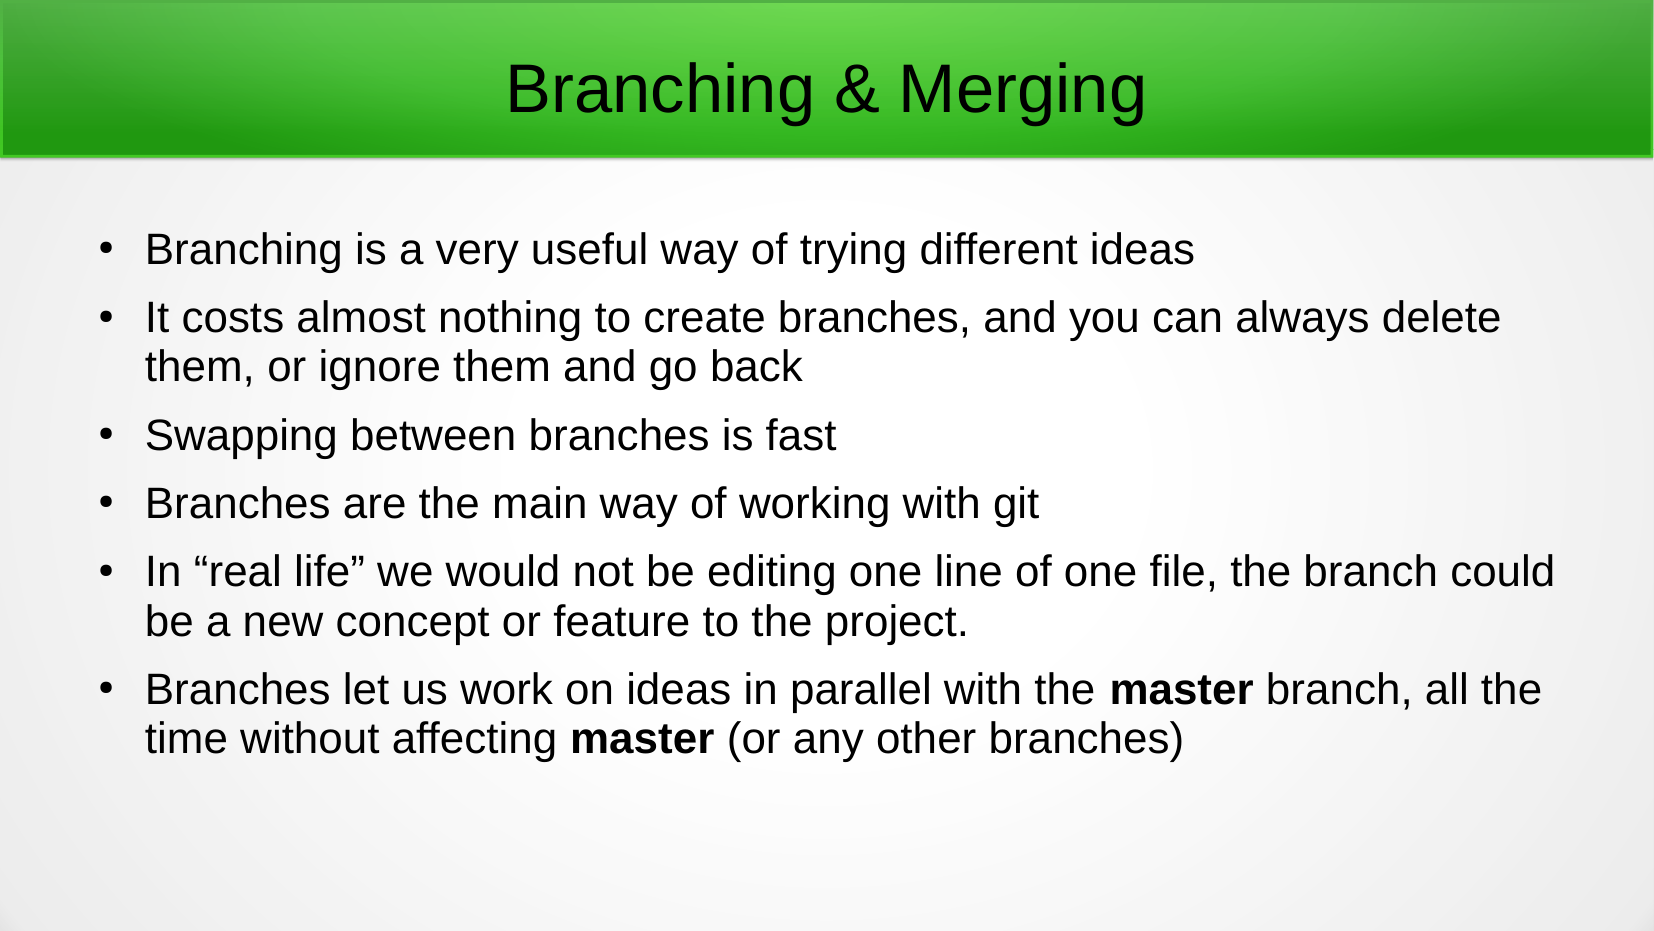

# Branching & Merging
Branching is a very useful way of trying different ideas
It costs almost nothing to create branches, and you can always delete them, or ignore them and go back
Swapping between branches is fast
Branches are the main way of working with git
In “real life” we would not be editing one line of one file, the branch could be a new concept or feature to the project.
Branches let us work on ideas in parallel with the master branch, all the time without affecting master (or any other branches)